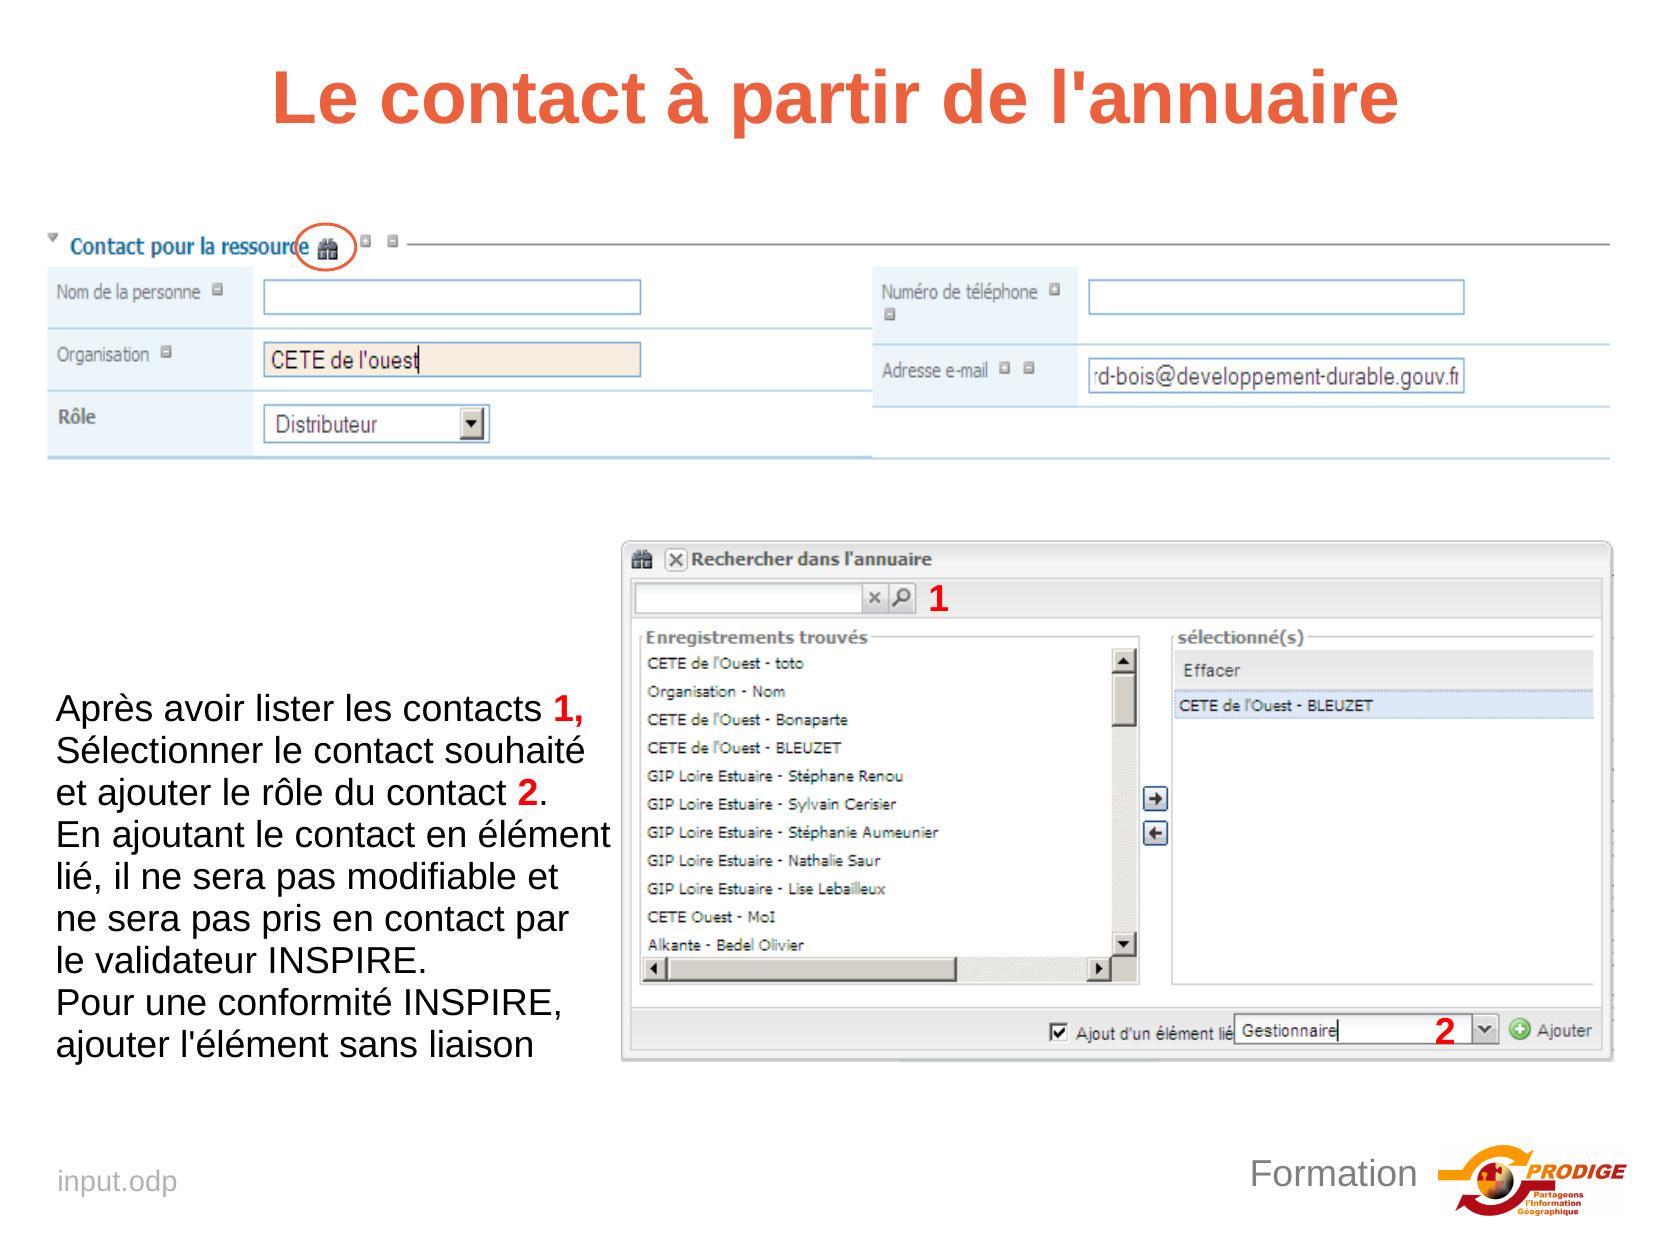

# Le contact à partir de l'annuaire
1
Après avoir lister les contacts 1,
Sélectionner le contact souhaité
et ajouter le rôle du contact 2.
En ajoutant le contact en élément
lié, il ne sera pas modifiable et
ne sera pas pris en contact par
le validateur INSPIRE.
Pour une conformité INSPIRE,
ajouter l'élément sans liaison
2